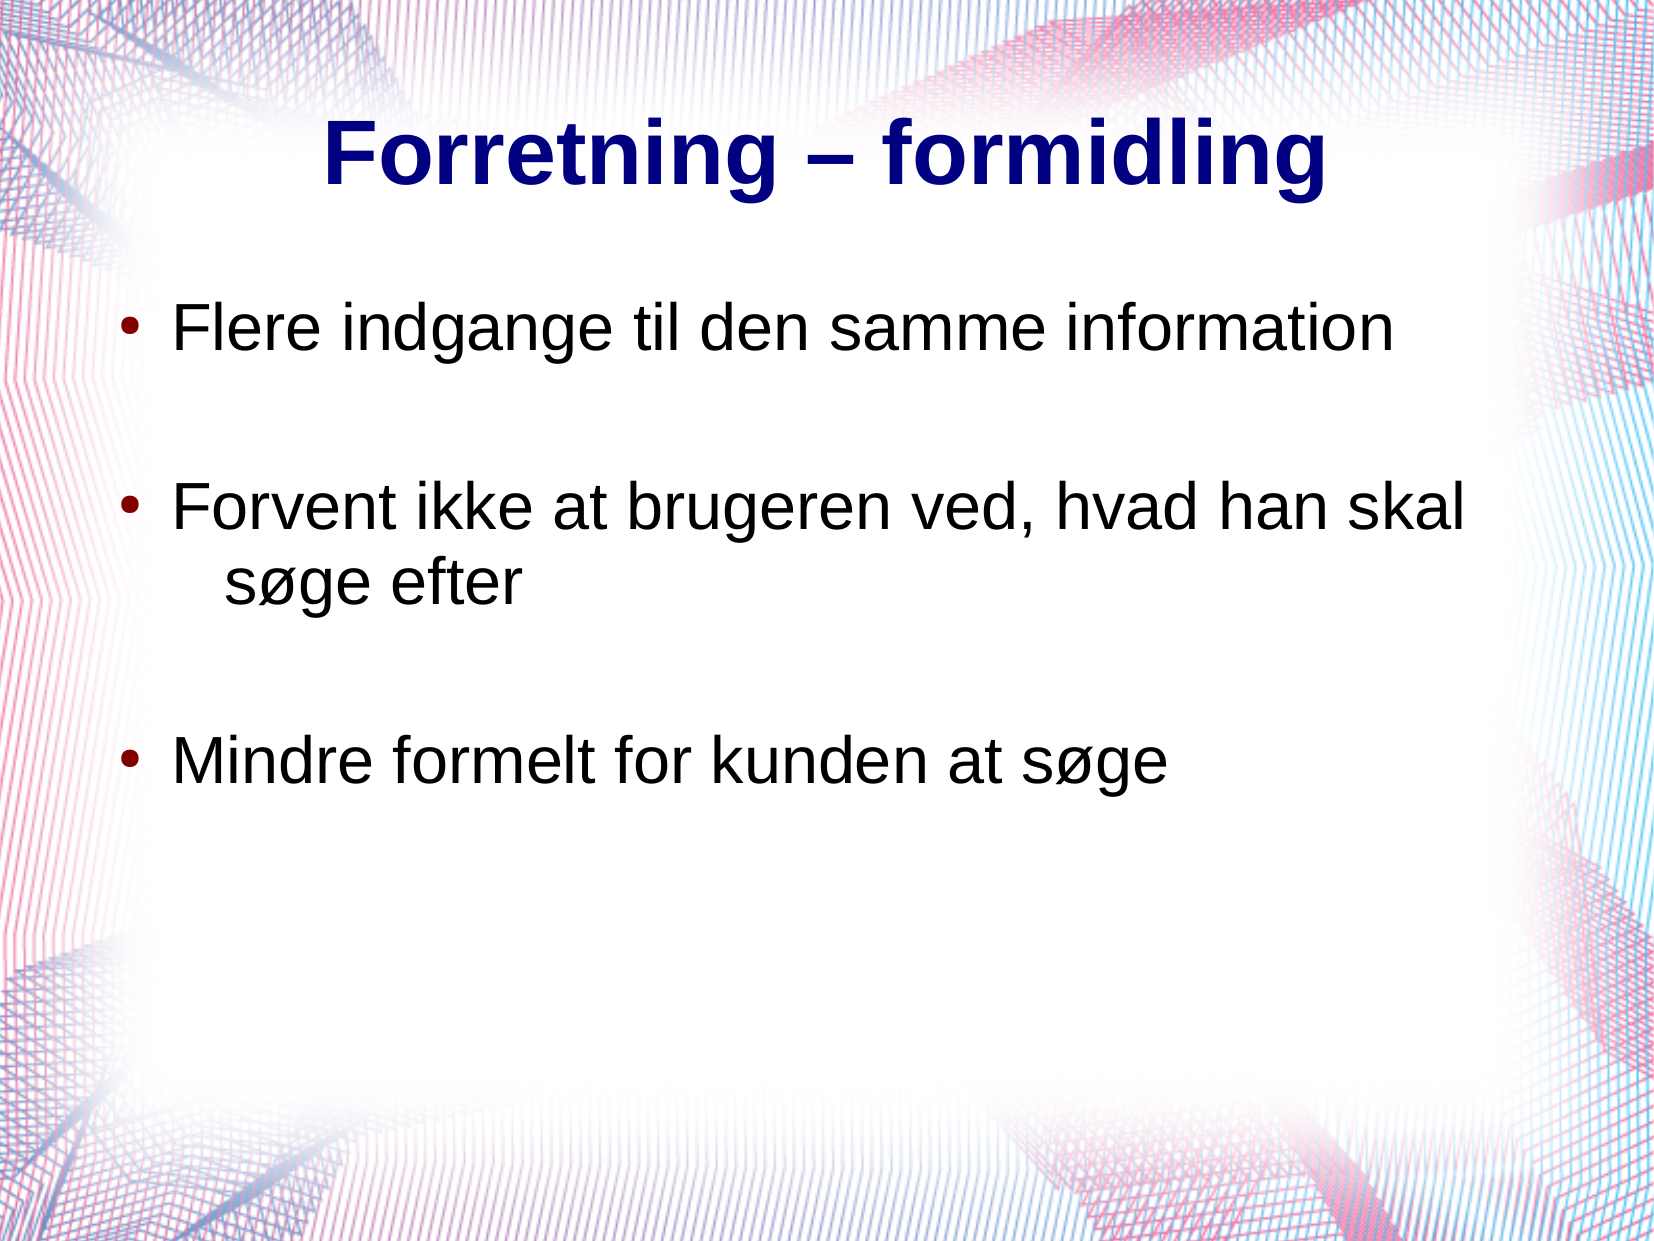

# Forretning – formidling
Flere indgange til den samme information
Forvent ikke at brugeren ved, hvad han skal søge efter
Mindre formelt for kunden at søge